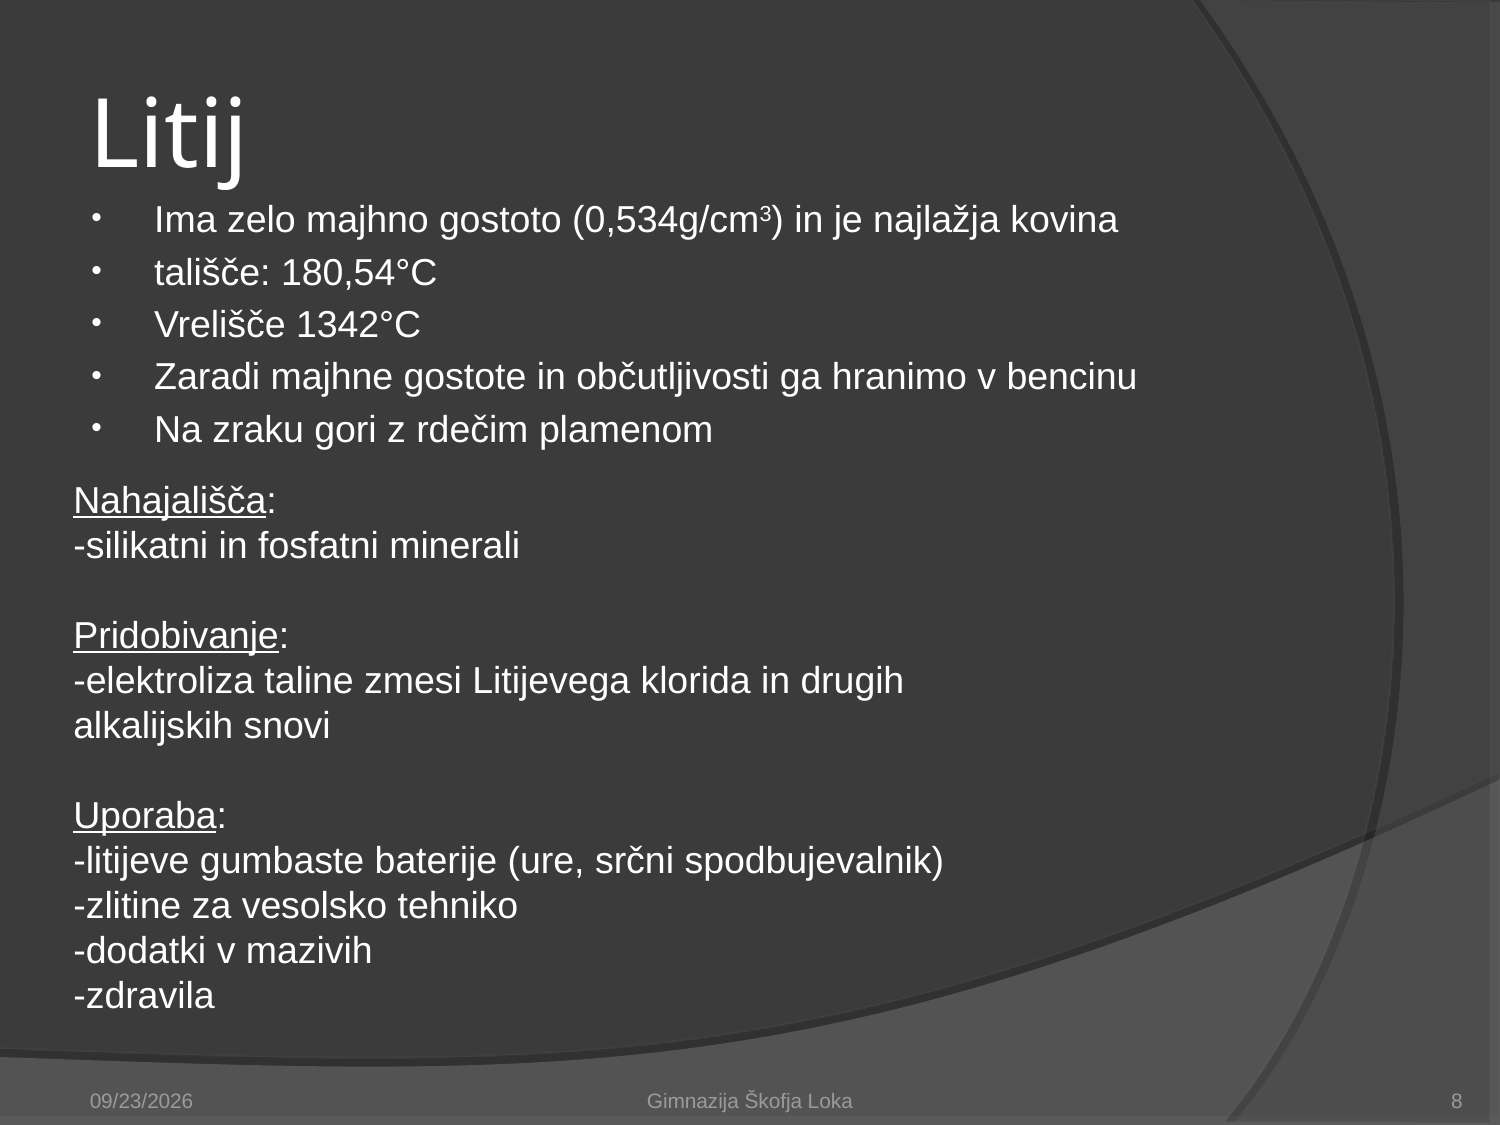

# Litij
Ima zelo majhno gostoto (0,534g/cm3) in je najlažja kovina
tališče: 180,54°C
Vrelišče 1342°C
Zaradi majhne gostote in občutljivosti ga hranimo v bencinu
Na zraku gori z rdečim plamenom
Nahajališča:
-silikatni in fosfatni minerali
Pridobivanje:
-elektroliza taline zmesi Litijevega klorida in drugih alkalijskih snovi
Uporaba:
-litijeve gumbaste baterije (ure, srčni spodbujevalnik)
-zlitine za vesolsko tehniko
-dodatki v mazivih
-zdravila
Gimnazija Škofja Loka